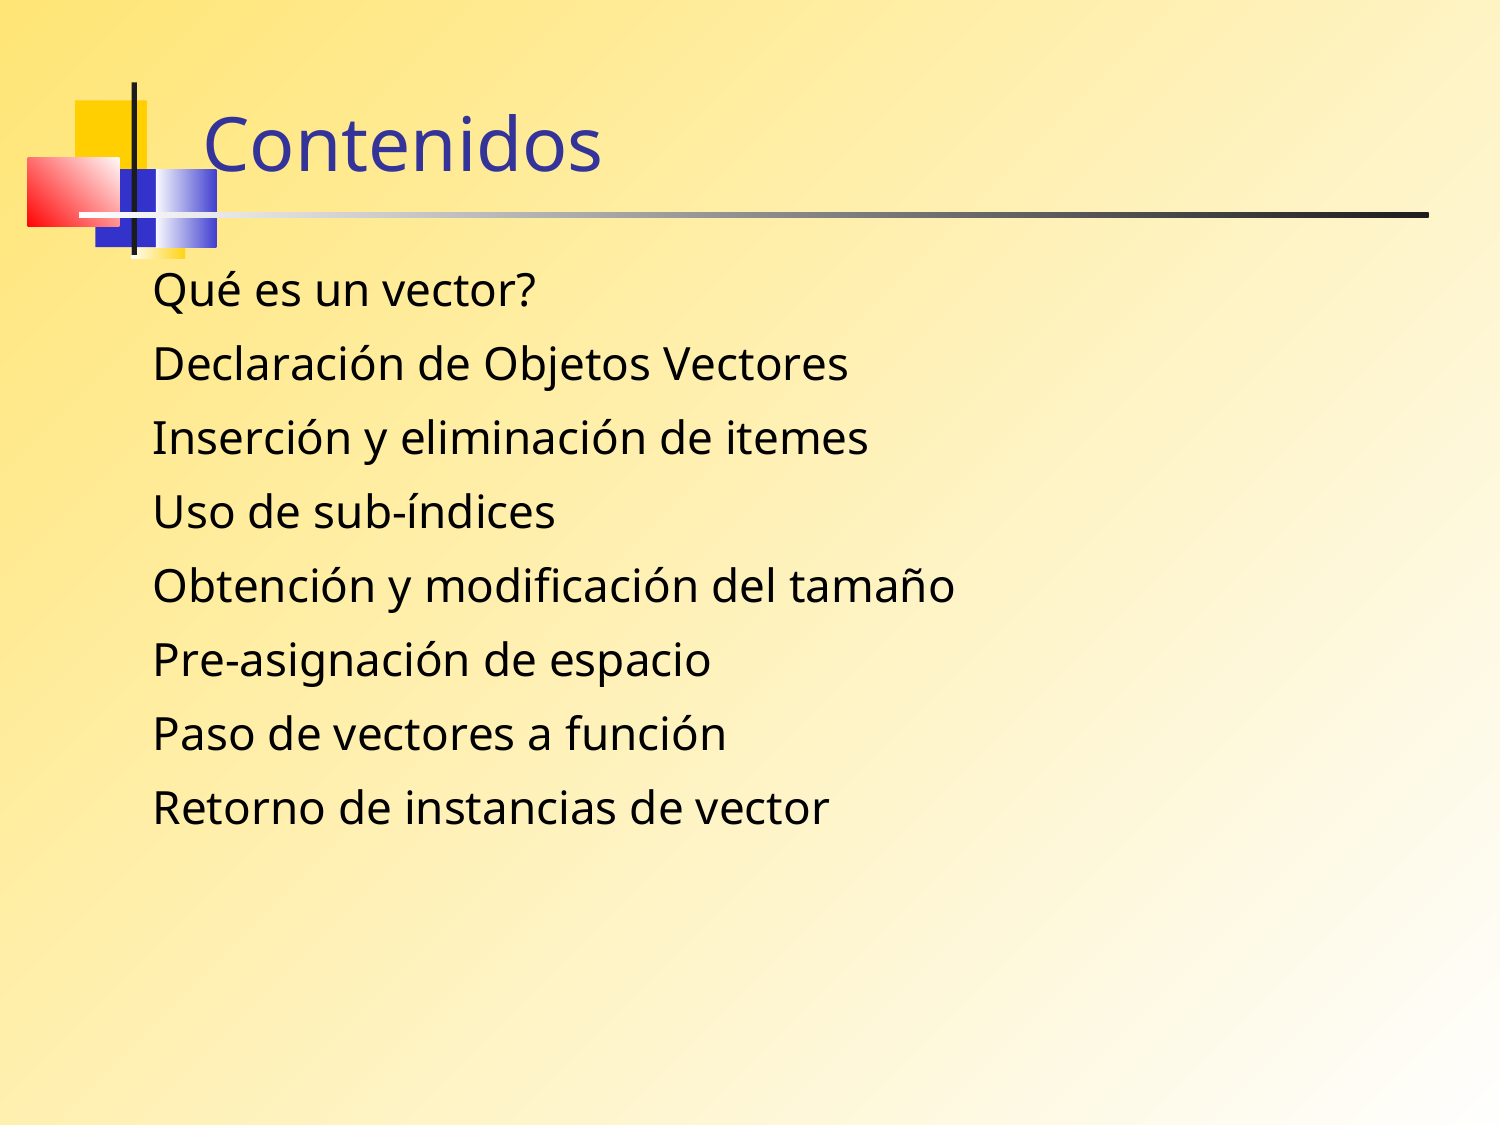

# Contenidos
Qué es un vector?
Declaración de Objetos Vectores
Inserción y eliminación de itemes
Uso de sub-índices
Obtención y modificación del tamaño
Pre-asignación de espacio
Paso de vectores a función
Retorno de instancias de vector